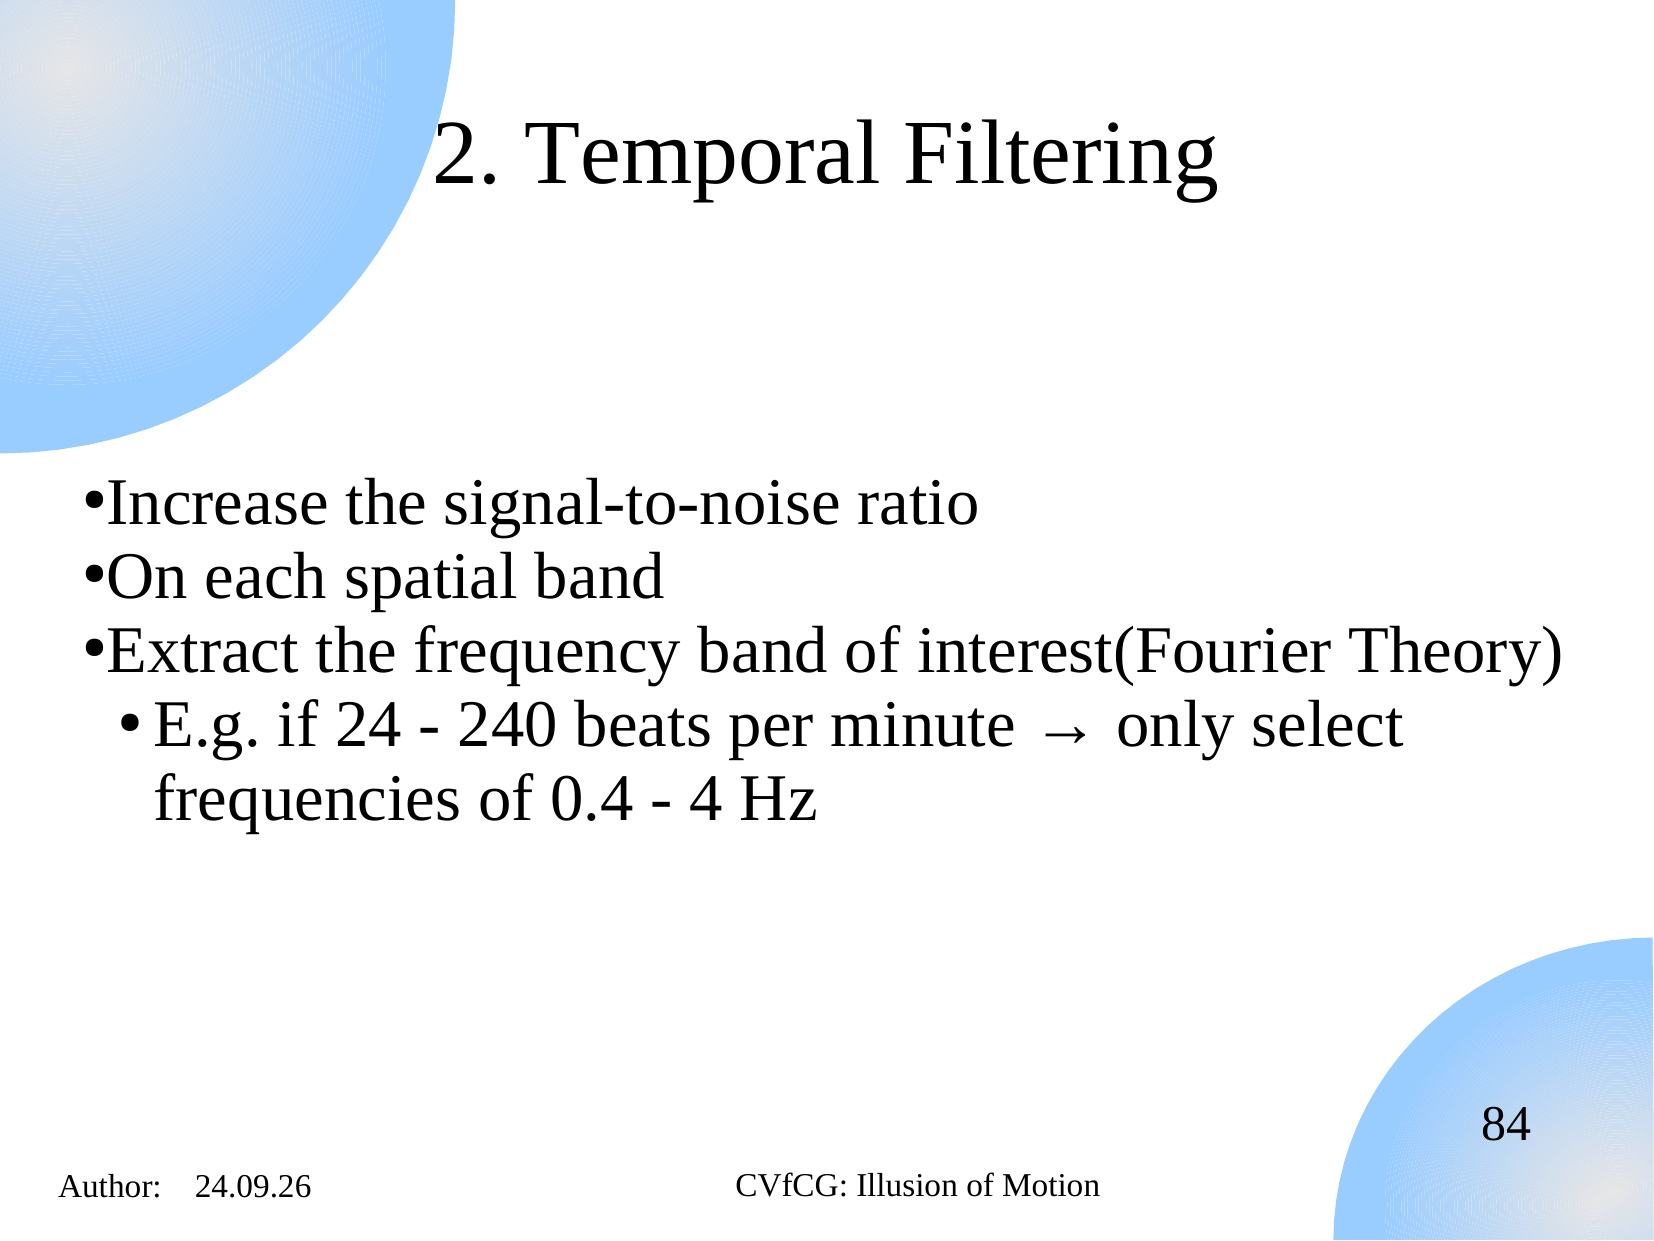

# 2. Temporal Filtering
Increase the signal-to-noise ratio
On each spatial band
Extract the frequency band of interest(Fourier Theory)
E.g. if 24 - 240 beats per minute → only select frequencies of 0.4 - 4 Hz
CVfCG: Illusion of Motion